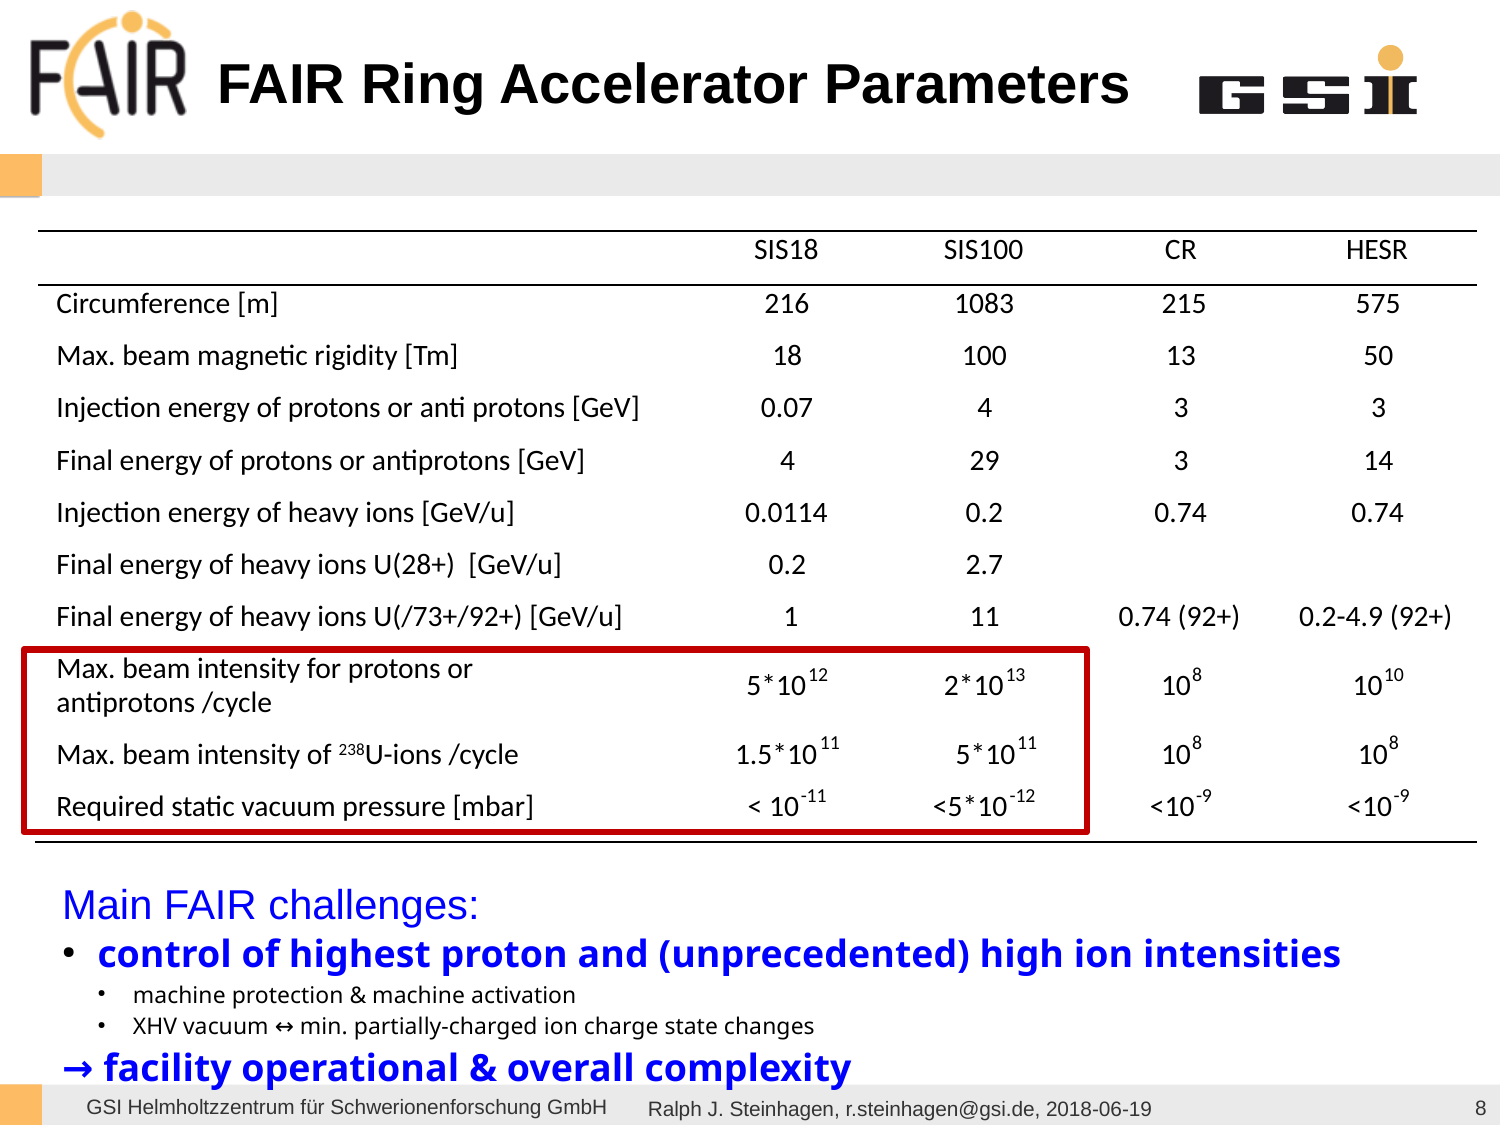

# FAIR Ring Accelerator Parameters
SIS18
SIS100
CR
HESR
Circumference [m]
216
1083
 215
575
Max. beam magnetic rigidity [Tm]
18
100
13
50
Injection energy of protons or anti protons [GeV]
0.07
4
3
3
Final energy of protons or antiprotons [GeV]
4
29
3
14
Injection energy of heavy ions [GeV/u]
0.0114
0.2
0.74
0.74
Final energy of heavy ions U(28+) [GeV/u]
0.2
2.7
Final energy of heavy ions U(/73+/92+) [GeV/u]
 1
11
0.74 (92+)
0.2-4.9 (92+)
Max. beam intensity for protons or
12
13
8
10
5*10
2*10
10
10
antiprotons /cycle
11
11
8
8
Max. beam intensity of 238U-ions /cycle
1.5*10
5*10
10
10
-11
-12
-9
-9
Required static vacuum pressure [mbar]
< 10
<5*10
<10
<10
Main FAIR challenges:
control of highest proton and (unprecedented) high ion intensities
machine protection & machine activation
XHV vacuum ↔ min. partially-charged ion charge state changes
→ facility operational & overall complexity